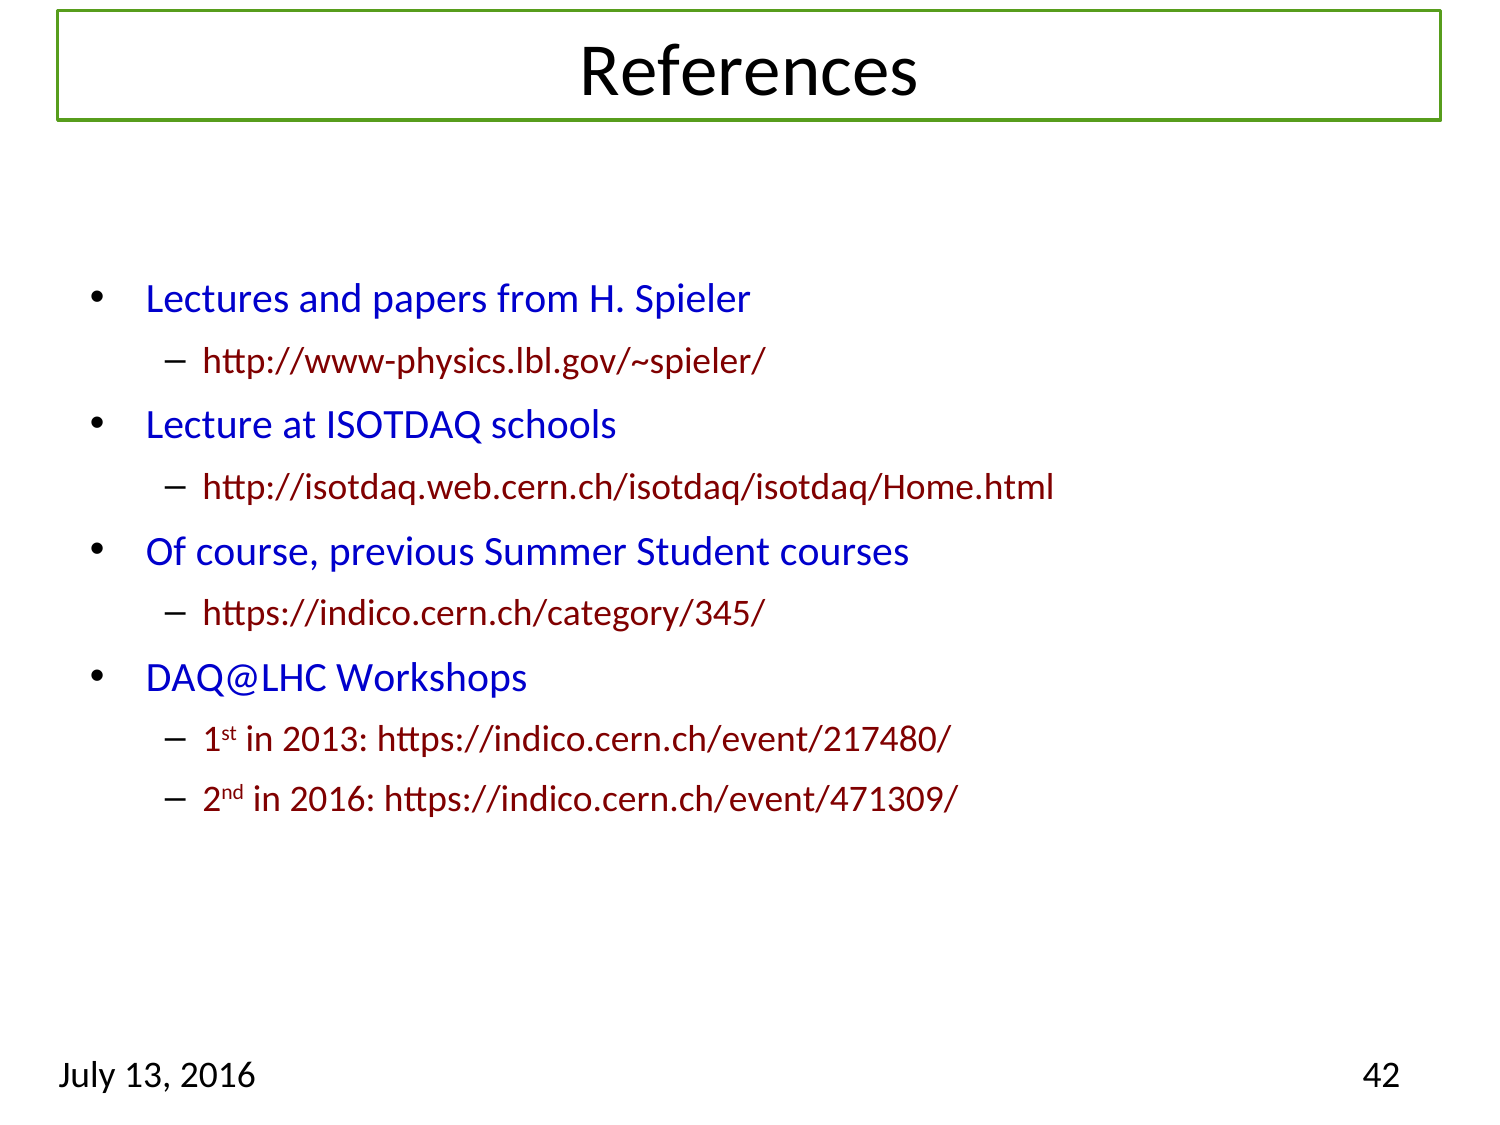

# References
 Lectures and papers from H. Spieler
http://www-physics.lbl.gov/~spieler/
 Lecture at ISOTDAQ schools
http://isotdaq.web.cern.ch/isotdaq/isotdaq/Home.html
 Of course, previous Summer Student courses
https://indico.cern.ch/category/345/
 DAQ@LHC Workshops
1st in 2013: https://indico.cern.ch/event/217480/
2nd in 2016: https://indico.cern.ch/event/471309/
42